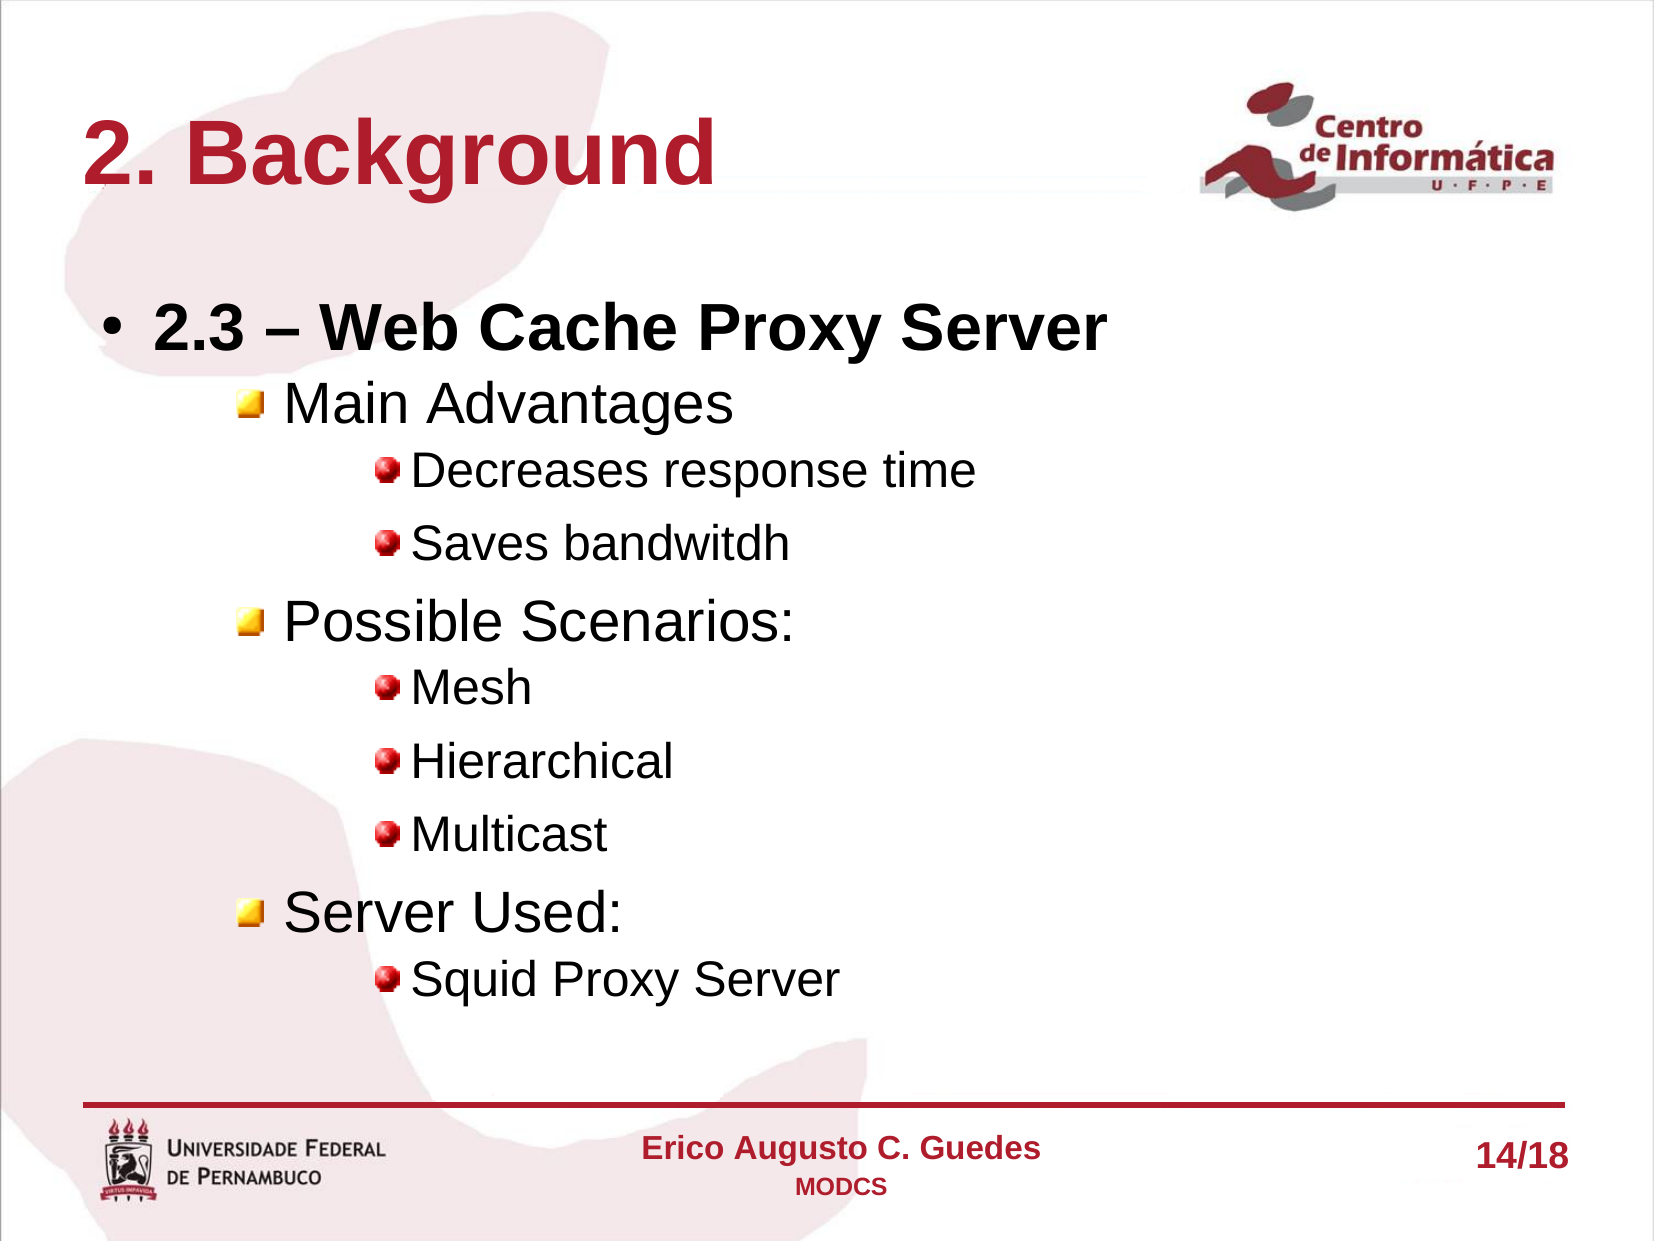

# 2. Background
2.3 – Web Cache Proxy Server
Main Advantages
Decreases response time
Saves bandwitdh
Possible Scenarios:
Mesh
Hierarchical
Multicast
Server Used:
Squid Proxy Server